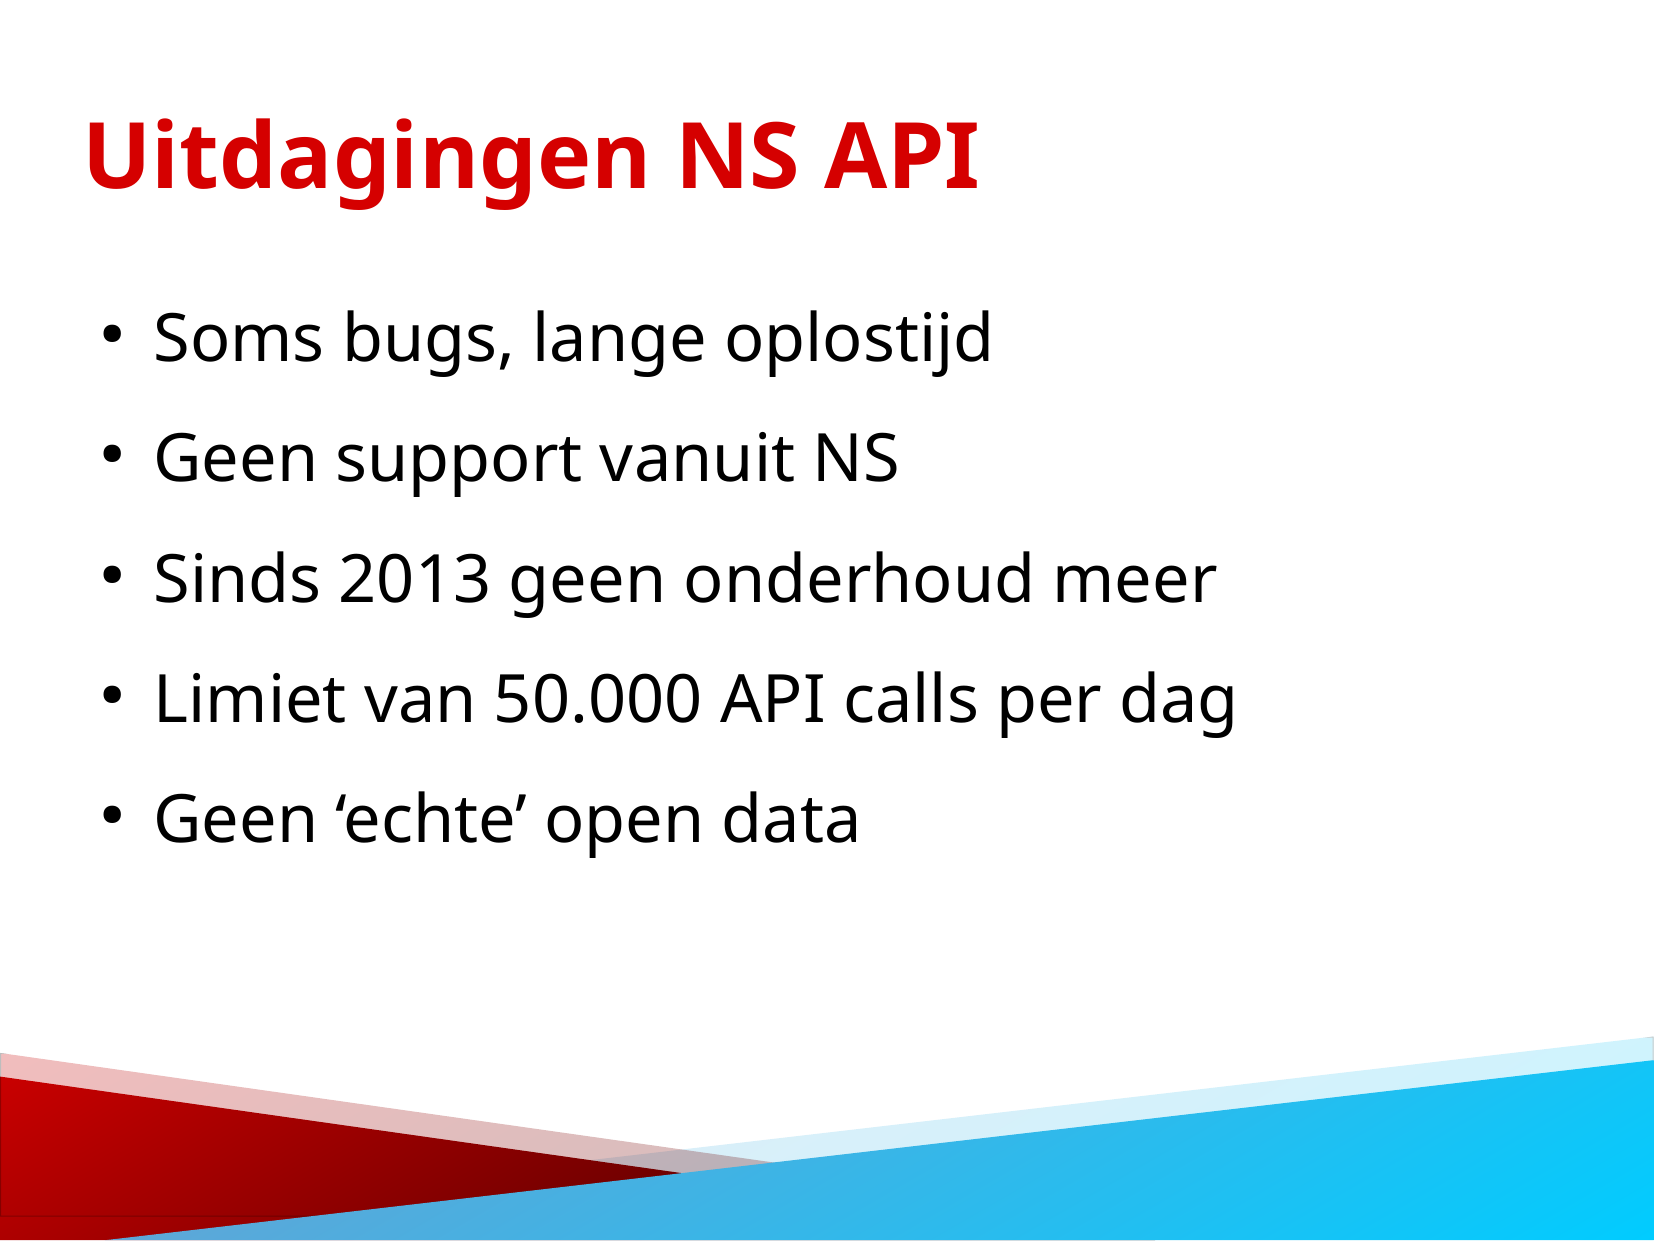

# Uitdagingen NS API
Soms bugs, lange oplostijd
Geen support vanuit NS
Sinds 2013 geen onderhoud meer
Limiet van 50.000 API calls per dag
Geen ‘echte’ open data